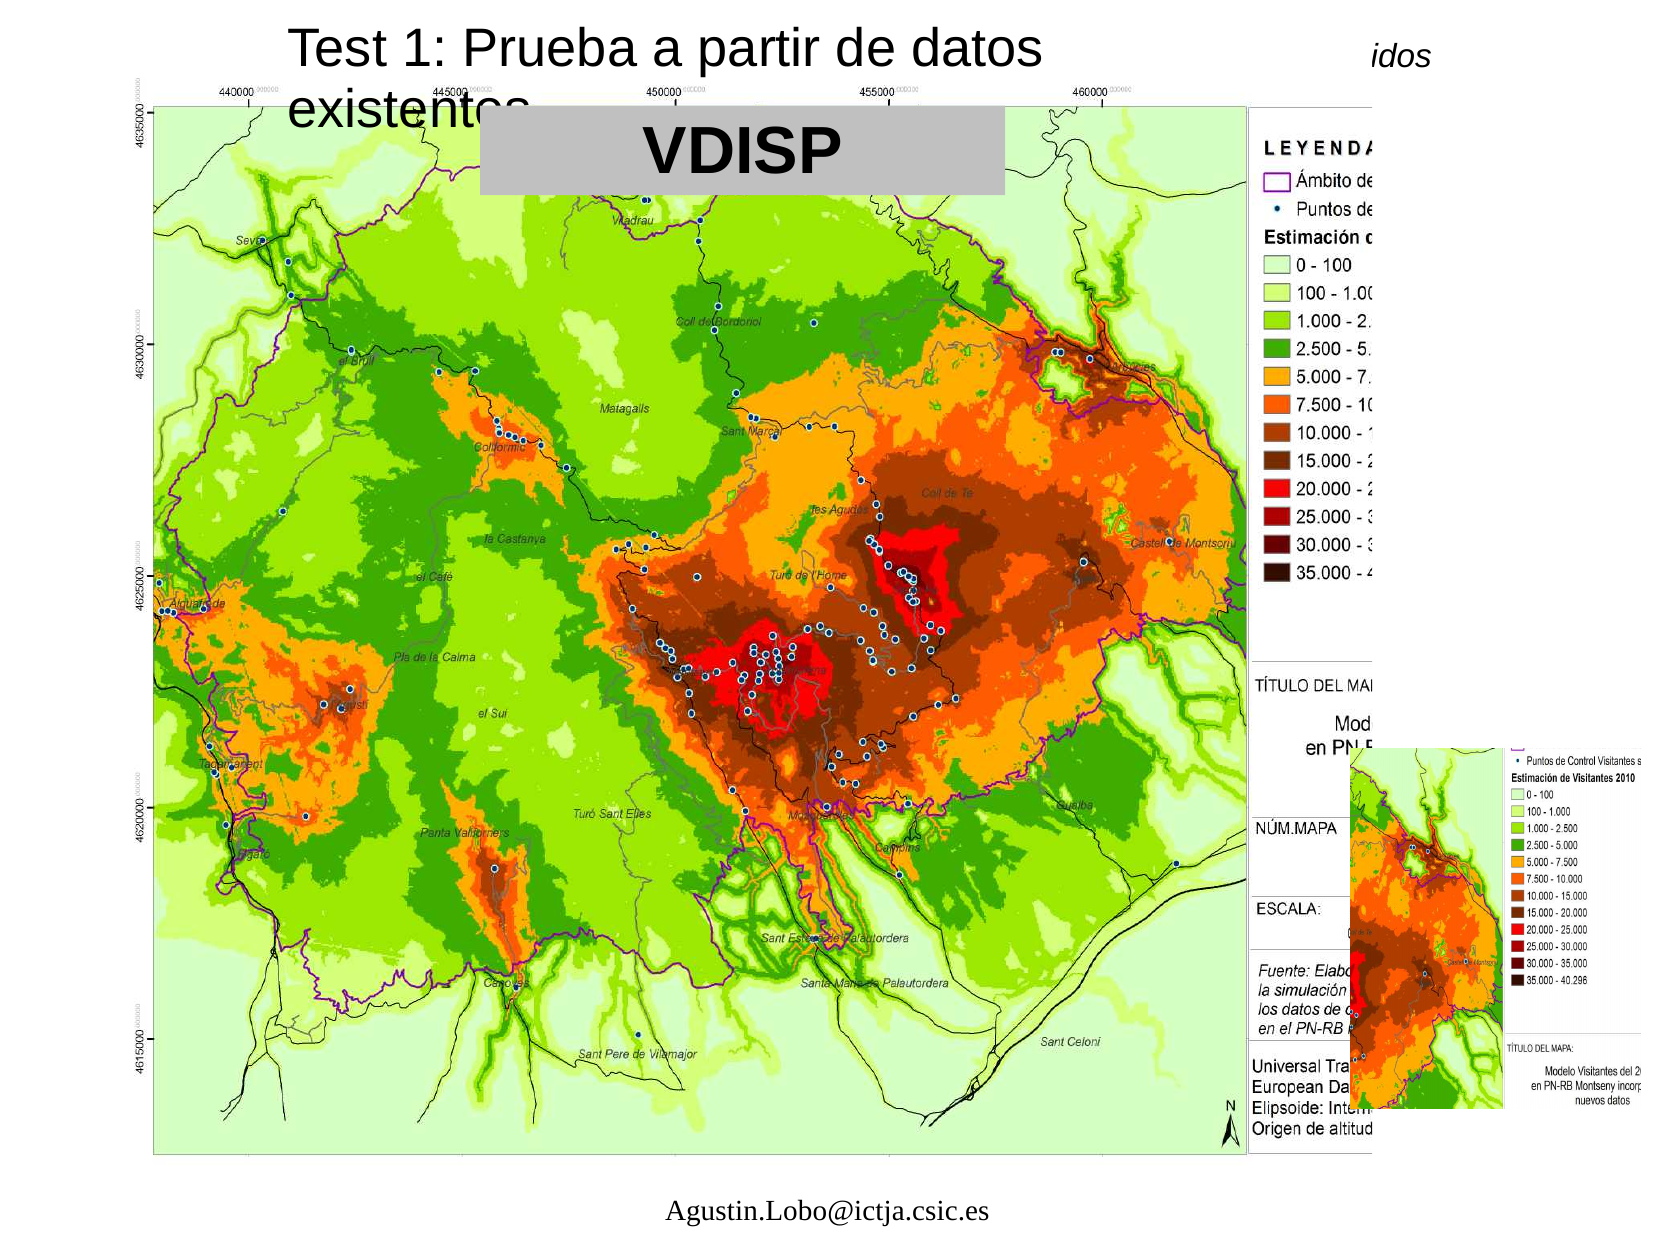

Test 1: Prueba a partir de datos existentes
EJEMPLO DE APLICACIÓN
VDISP